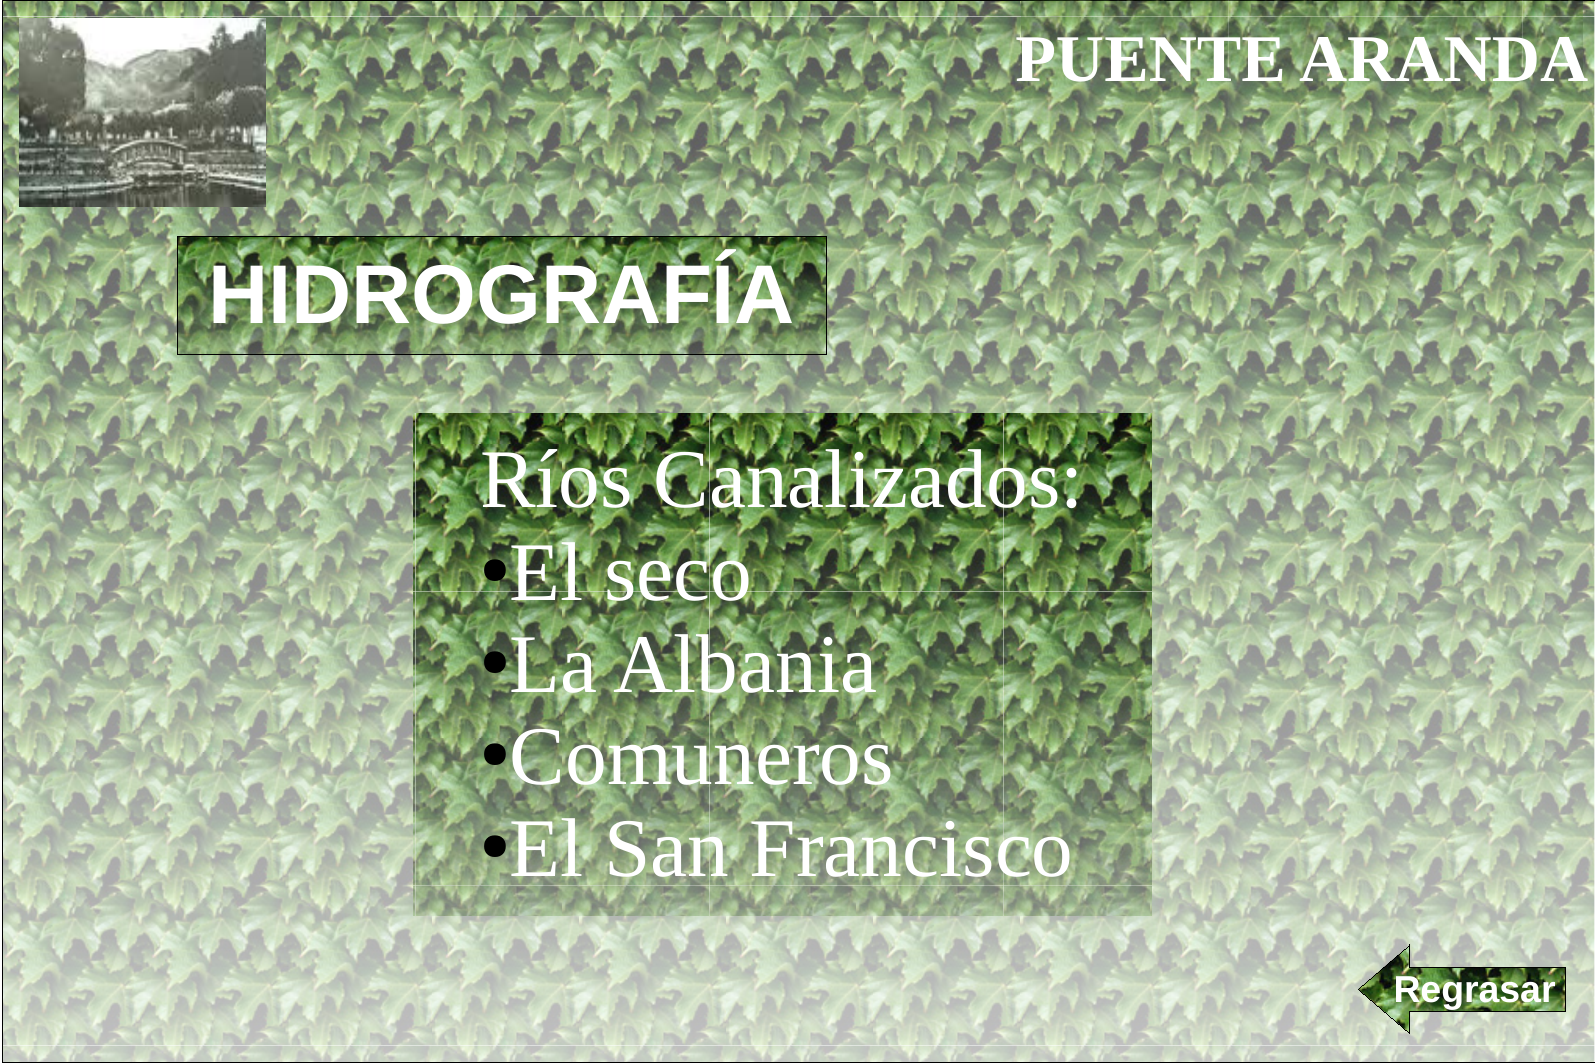

PUENTE ARANDA
HIDROGRAFÍA
#
Ríos Canalizados:
El seco
La Albania
Comuneros
El San Francisco
Regrasar